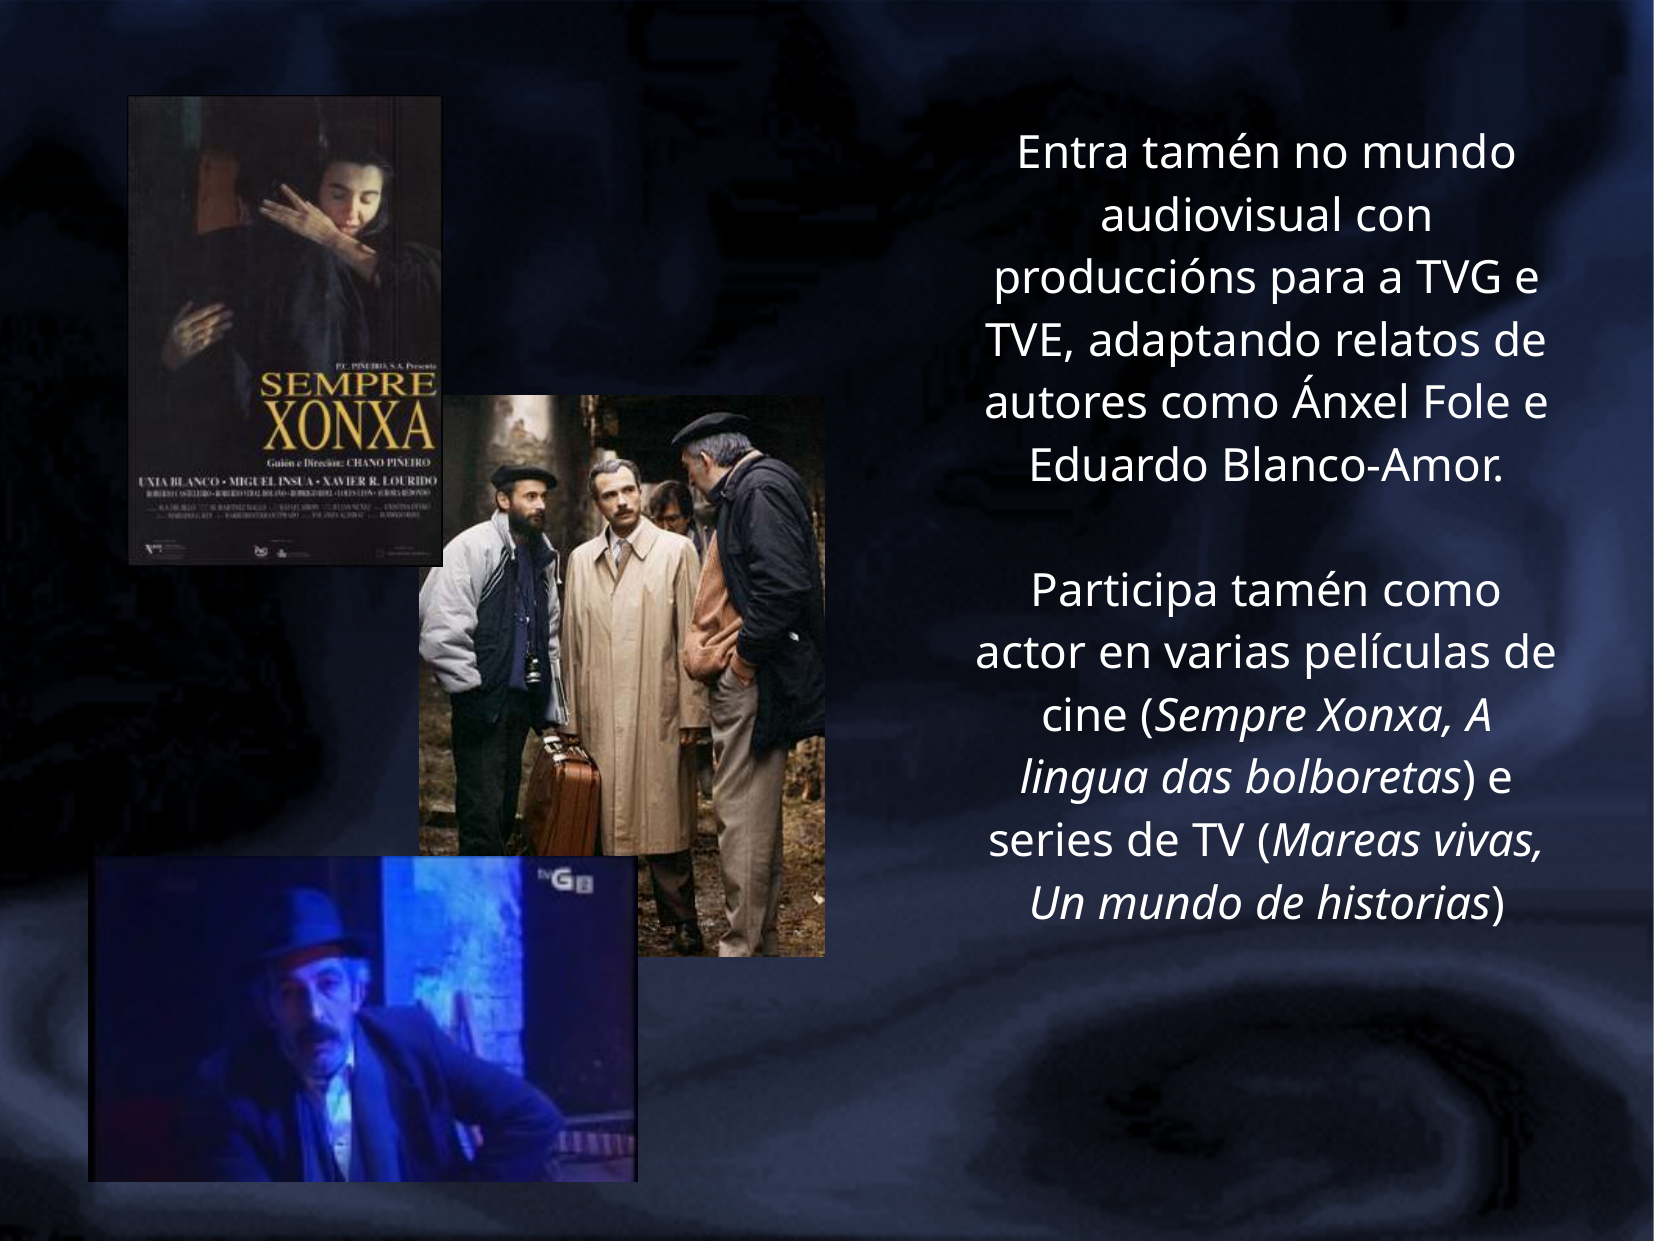

Entra tamén no mundo audiovisual con produccións para a TVG e TVE, adaptando relatos de autores como Ánxel Fole e Eduardo Blanco-Amor.
Participa tamén como actor en varias películas de cine (Sempre Xonxa, A lingua das bolboretas) e series de TV (Mareas vivas, Un mundo de historias)